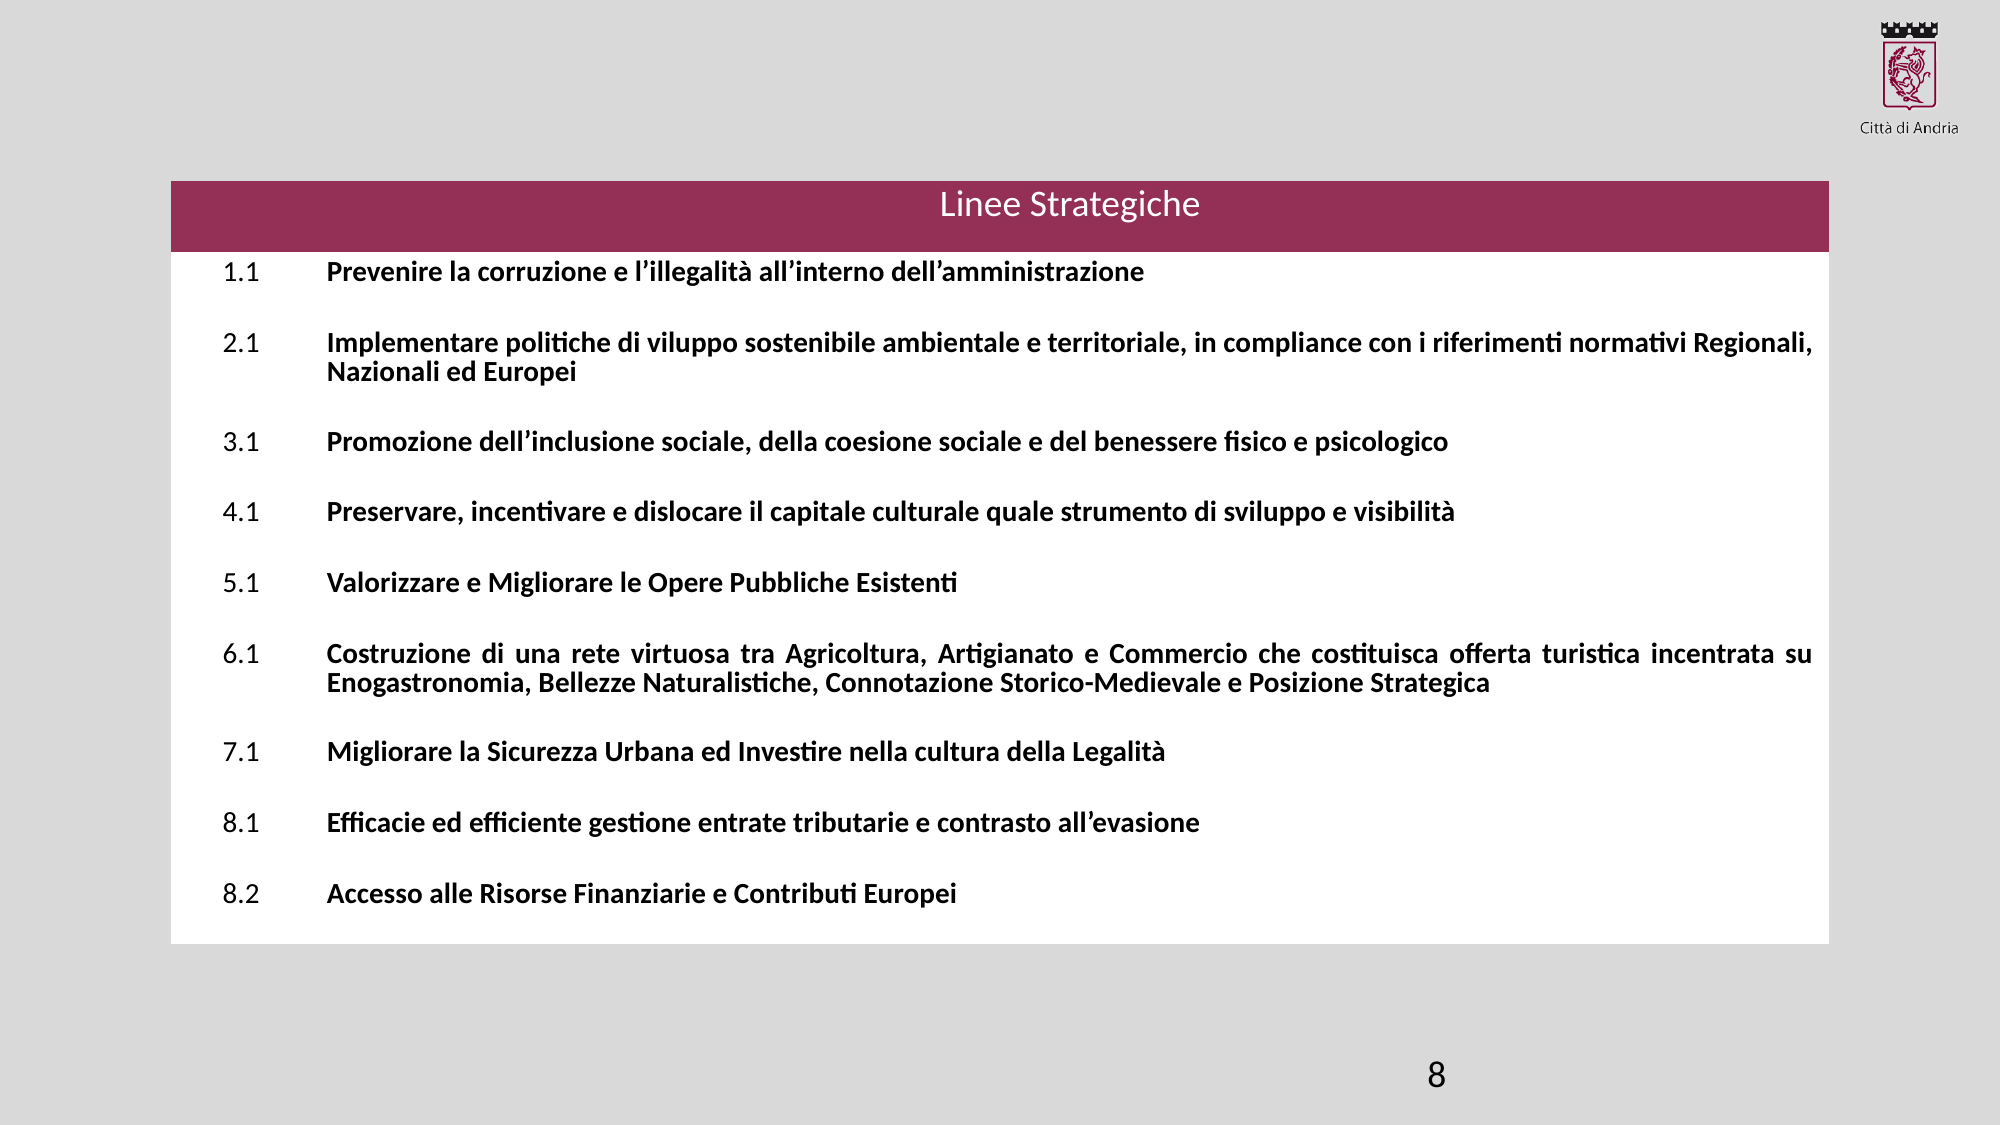

| | Linee Strategiche |
| --- | --- |
| 1.1 | Prevenire la corruzione e l’illegalità all’interno dell’amministrazione |
| 2.1 | Implementare politiche di viluppo sostenibile ambientale e territoriale, in compliance con i riferimenti normativi Regionali, Nazionali ed Europei |
| 3.1 | Promozione dell’inclusione sociale, della coesione sociale e del benessere fisico e psicologico |
| 4.1 | Preservare, incentivare e dislocare il capitale culturale quale strumento di sviluppo e visibilità |
| 5.1 | Valorizzare e Migliorare le Opere Pubbliche Esistenti |
| 6.1 | Costruzione di una rete virtuosa tra Agricoltura, Artigianato e Commercio che costituisca offerta turistica incentrata su Enogastronomia, Bellezze Naturalistiche, Connotazione Storico-Medievale e Posizione Strategica |
| 7.1 | Migliorare la Sicurezza Urbana ed Investire nella cultura della Legalità |
| 8.1 | Efficacie ed efficiente gestione entrate tributarie e contrasto all’evasione |
| 8.2 | Accesso alle Risorse Finanziarie e Contributi Europei |